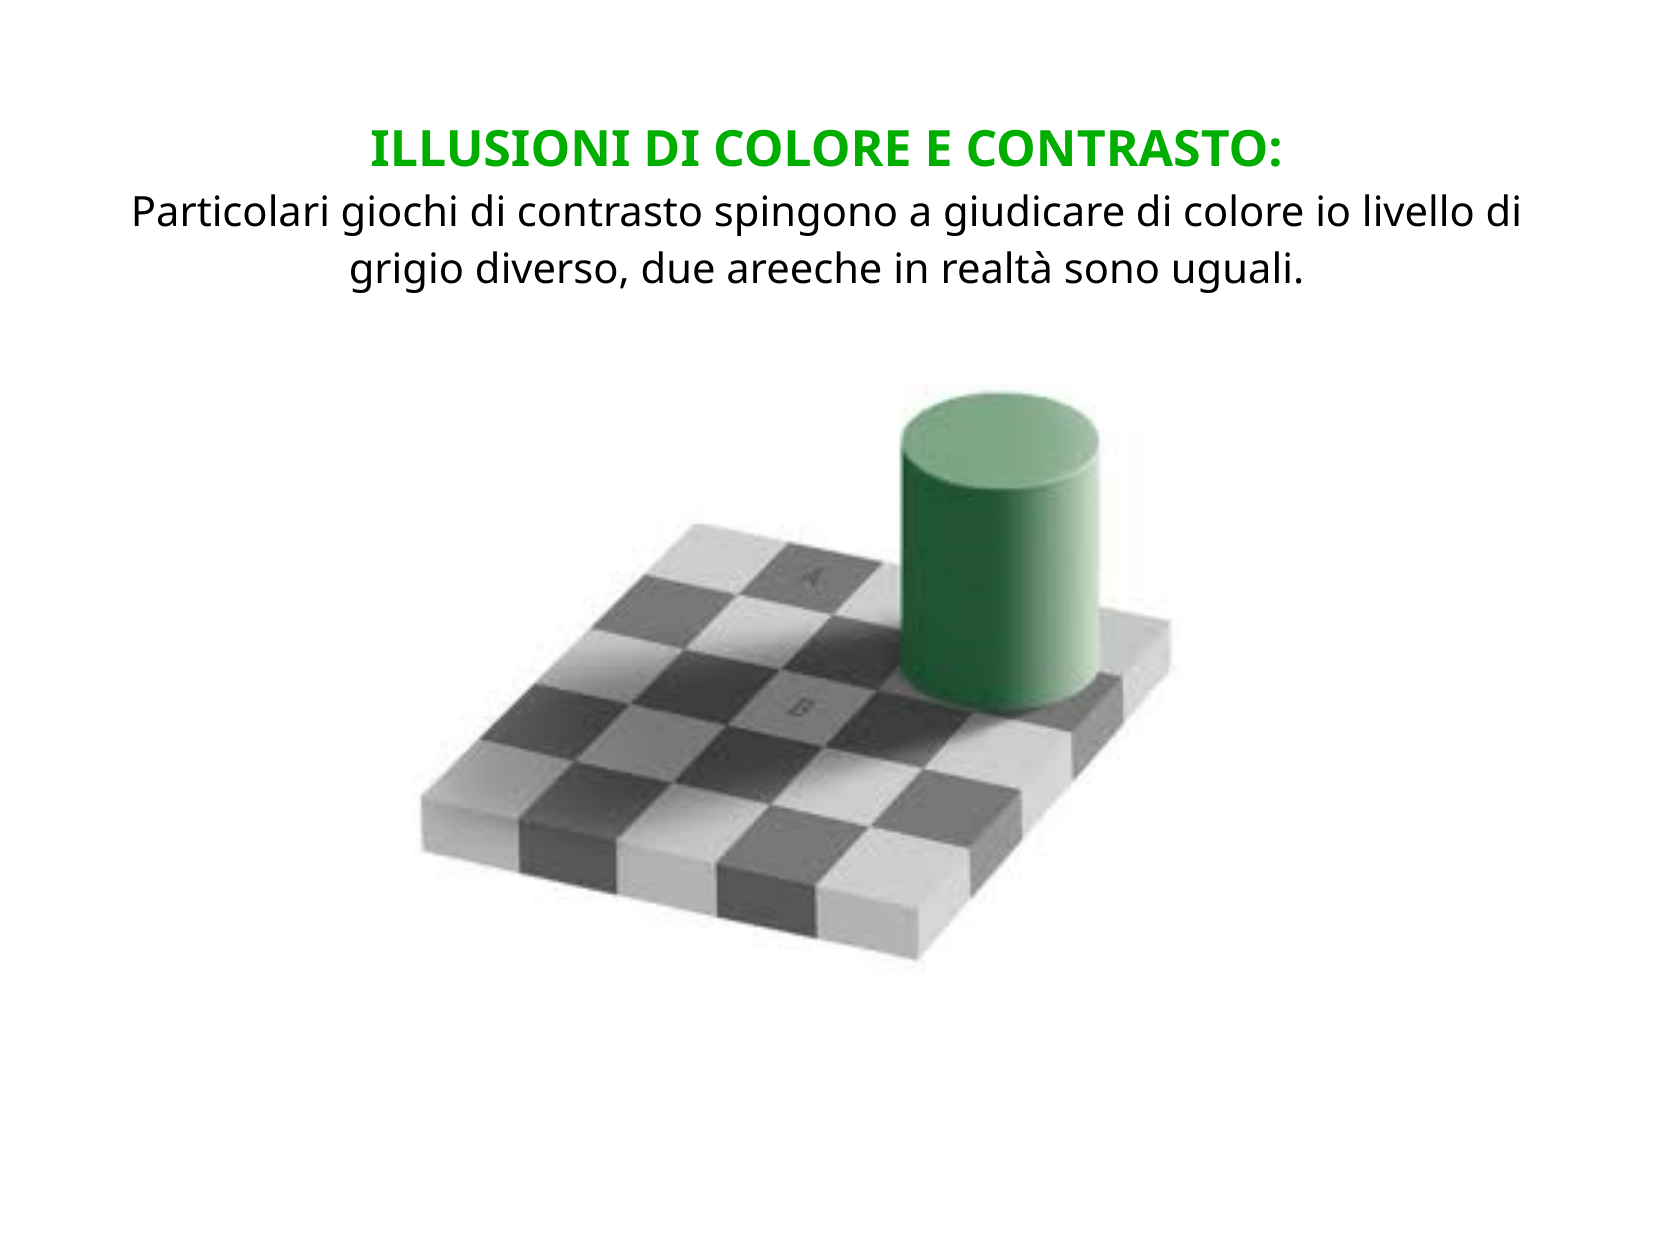

# ILLUSIONI DI COLORE E CONTRASTO:
Particolari giochi di contrasto spingono a giudicare di colore io livello di grigio diverso, due areeche in realtà sono uguali.